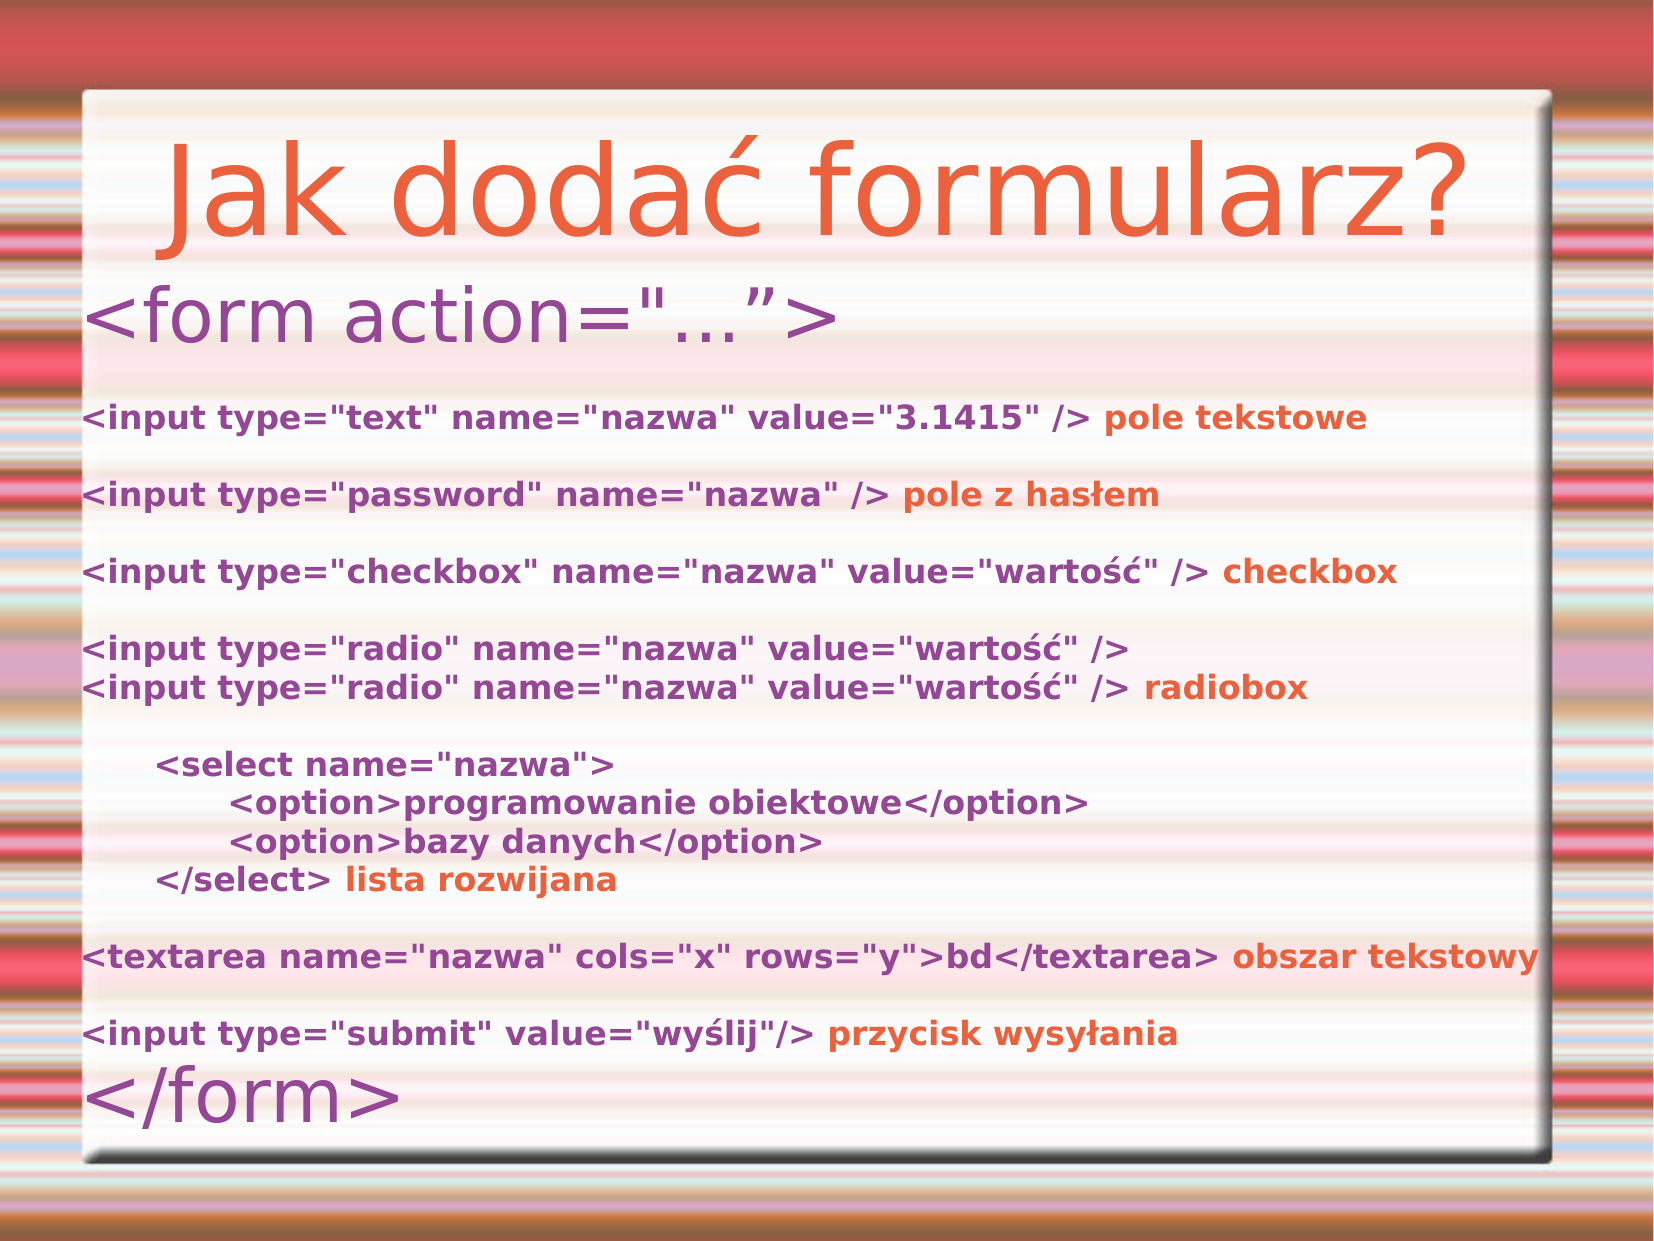

Jak dodać formularz?
<form action="...”>
<input type="text" name="nazwa" value="3.1415" /> pole tekstowe
<input type="password" name="nazwa" /> pole z hasłem
<input type="checkbox" name="nazwa" value="wartość" /> checkbox
<input type="radio" name="nazwa" value="wartość" />
<input type="radio" name="nazwa" value="wartość" /> radiobox
	<select name="nazwa">
		<option>programowanie obiektowe</option>
		<option>bazy danych</option>
	</select> lista rozwijana
<textarea name="nazwa" cols="x" rows="y">bd</textarea> obszar tekstowy
<input type="submit" value="wyślij"/> przycisk wysyłania
</form>